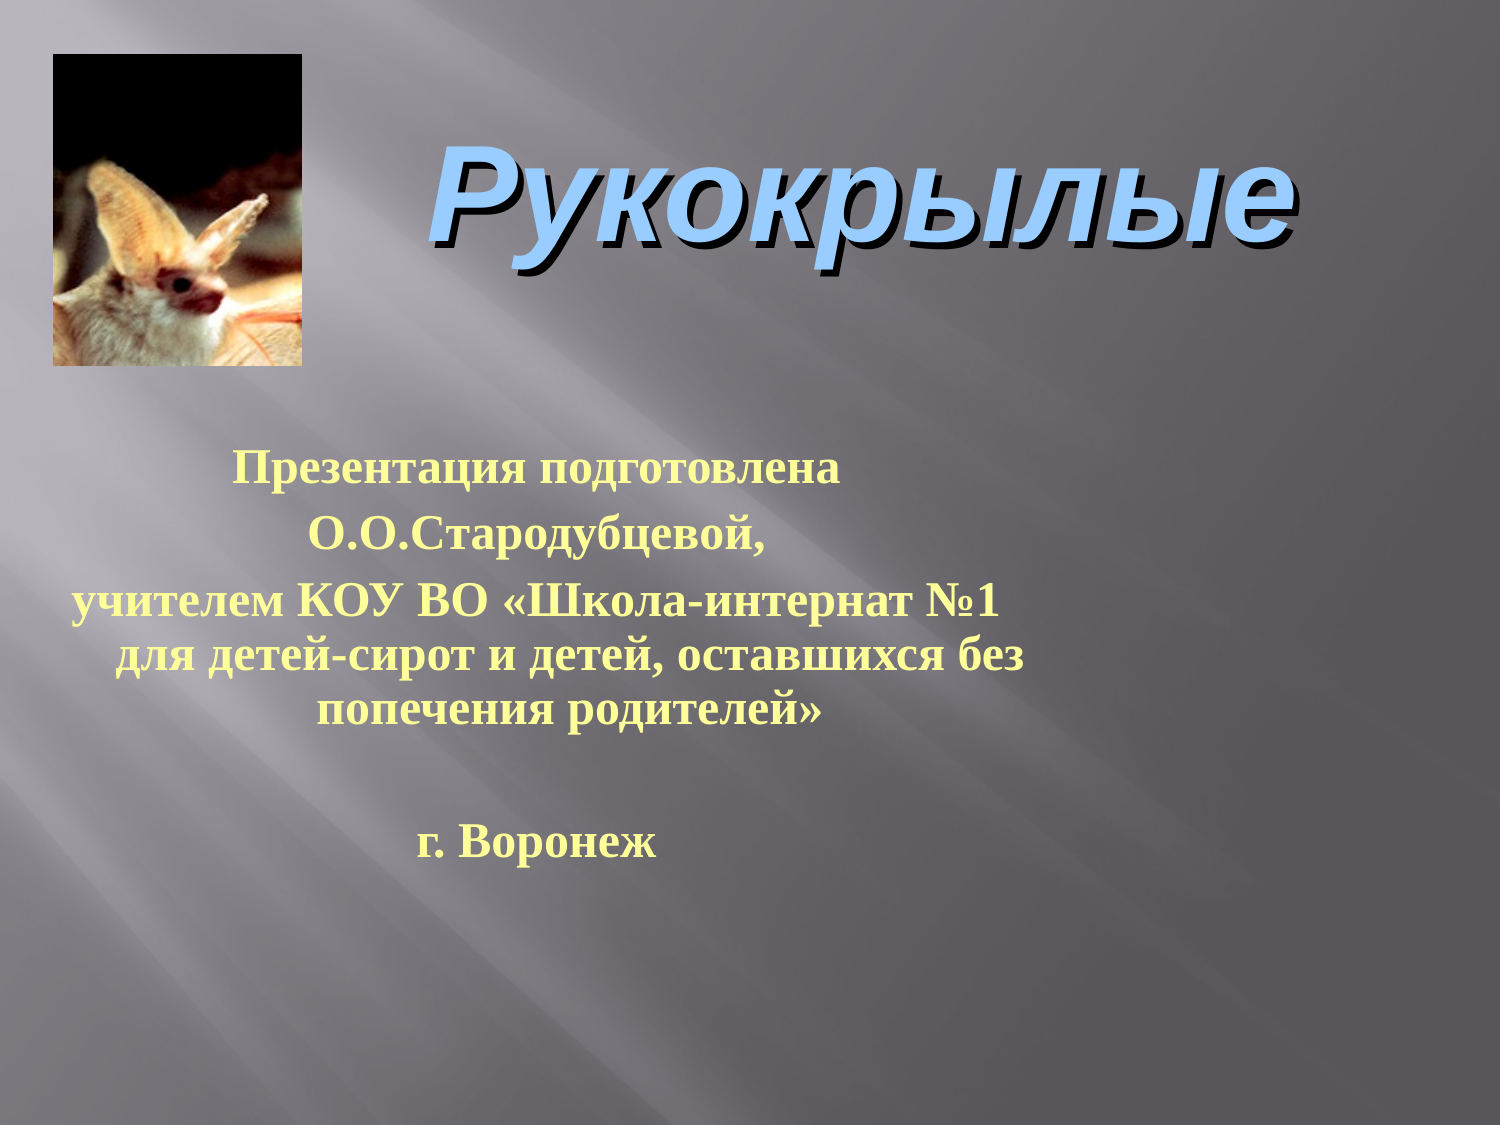

# Рукокрылые
Презентация подготовлена
О.О.Стародубцевой,
учителем КОУ ВО «Школа-интернат №1 для детей-сирот и детей, оставшихся без попечения родителей»
г. Воронеж